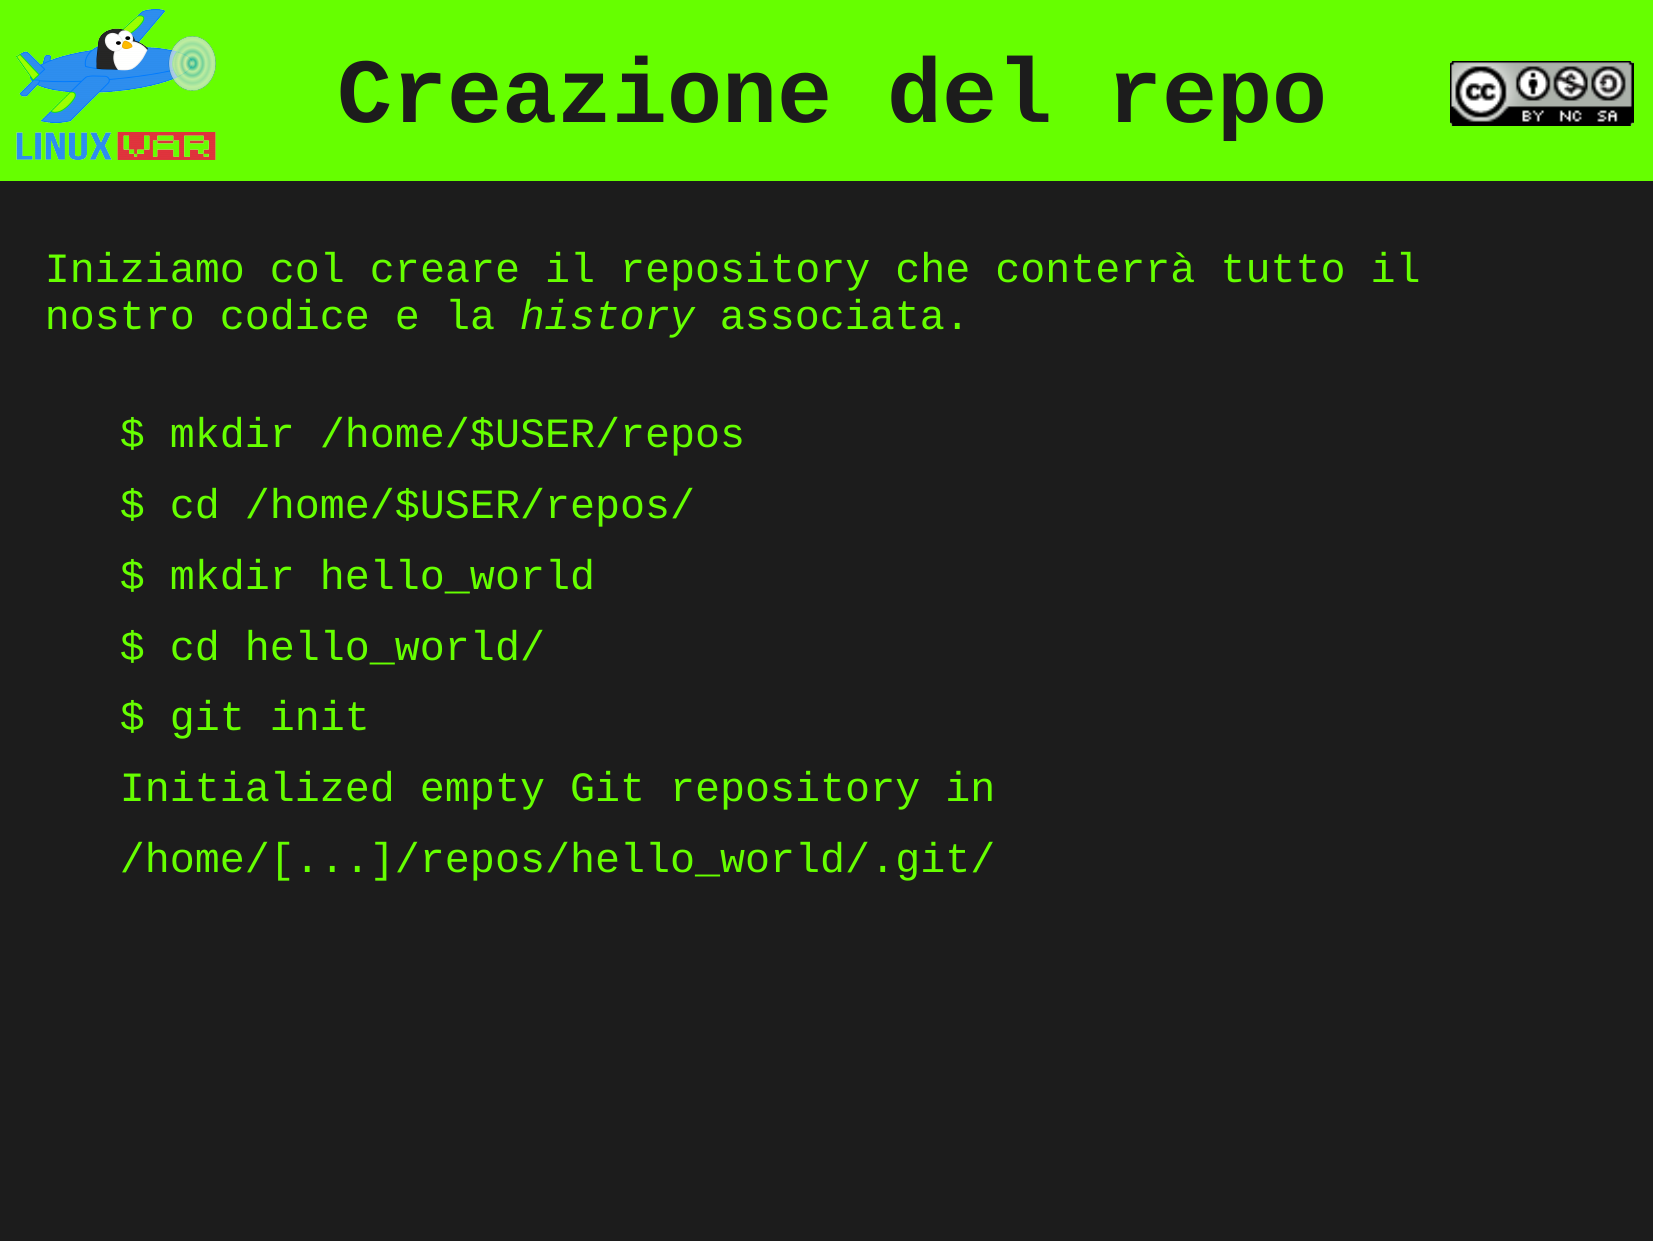

Creazione del repo
Iniziamo col creare il repository che conterrà tutto il nostro codice e la history associata.
	$ mkdir /home/$USER/repos
	$ cd /home/$USER/repos/
	$ mkdir hello_world
	$ cd hello_world/
	$ git init
	Initialized empty Git repository in
	/home/[...]/repos/hello_world/.git/